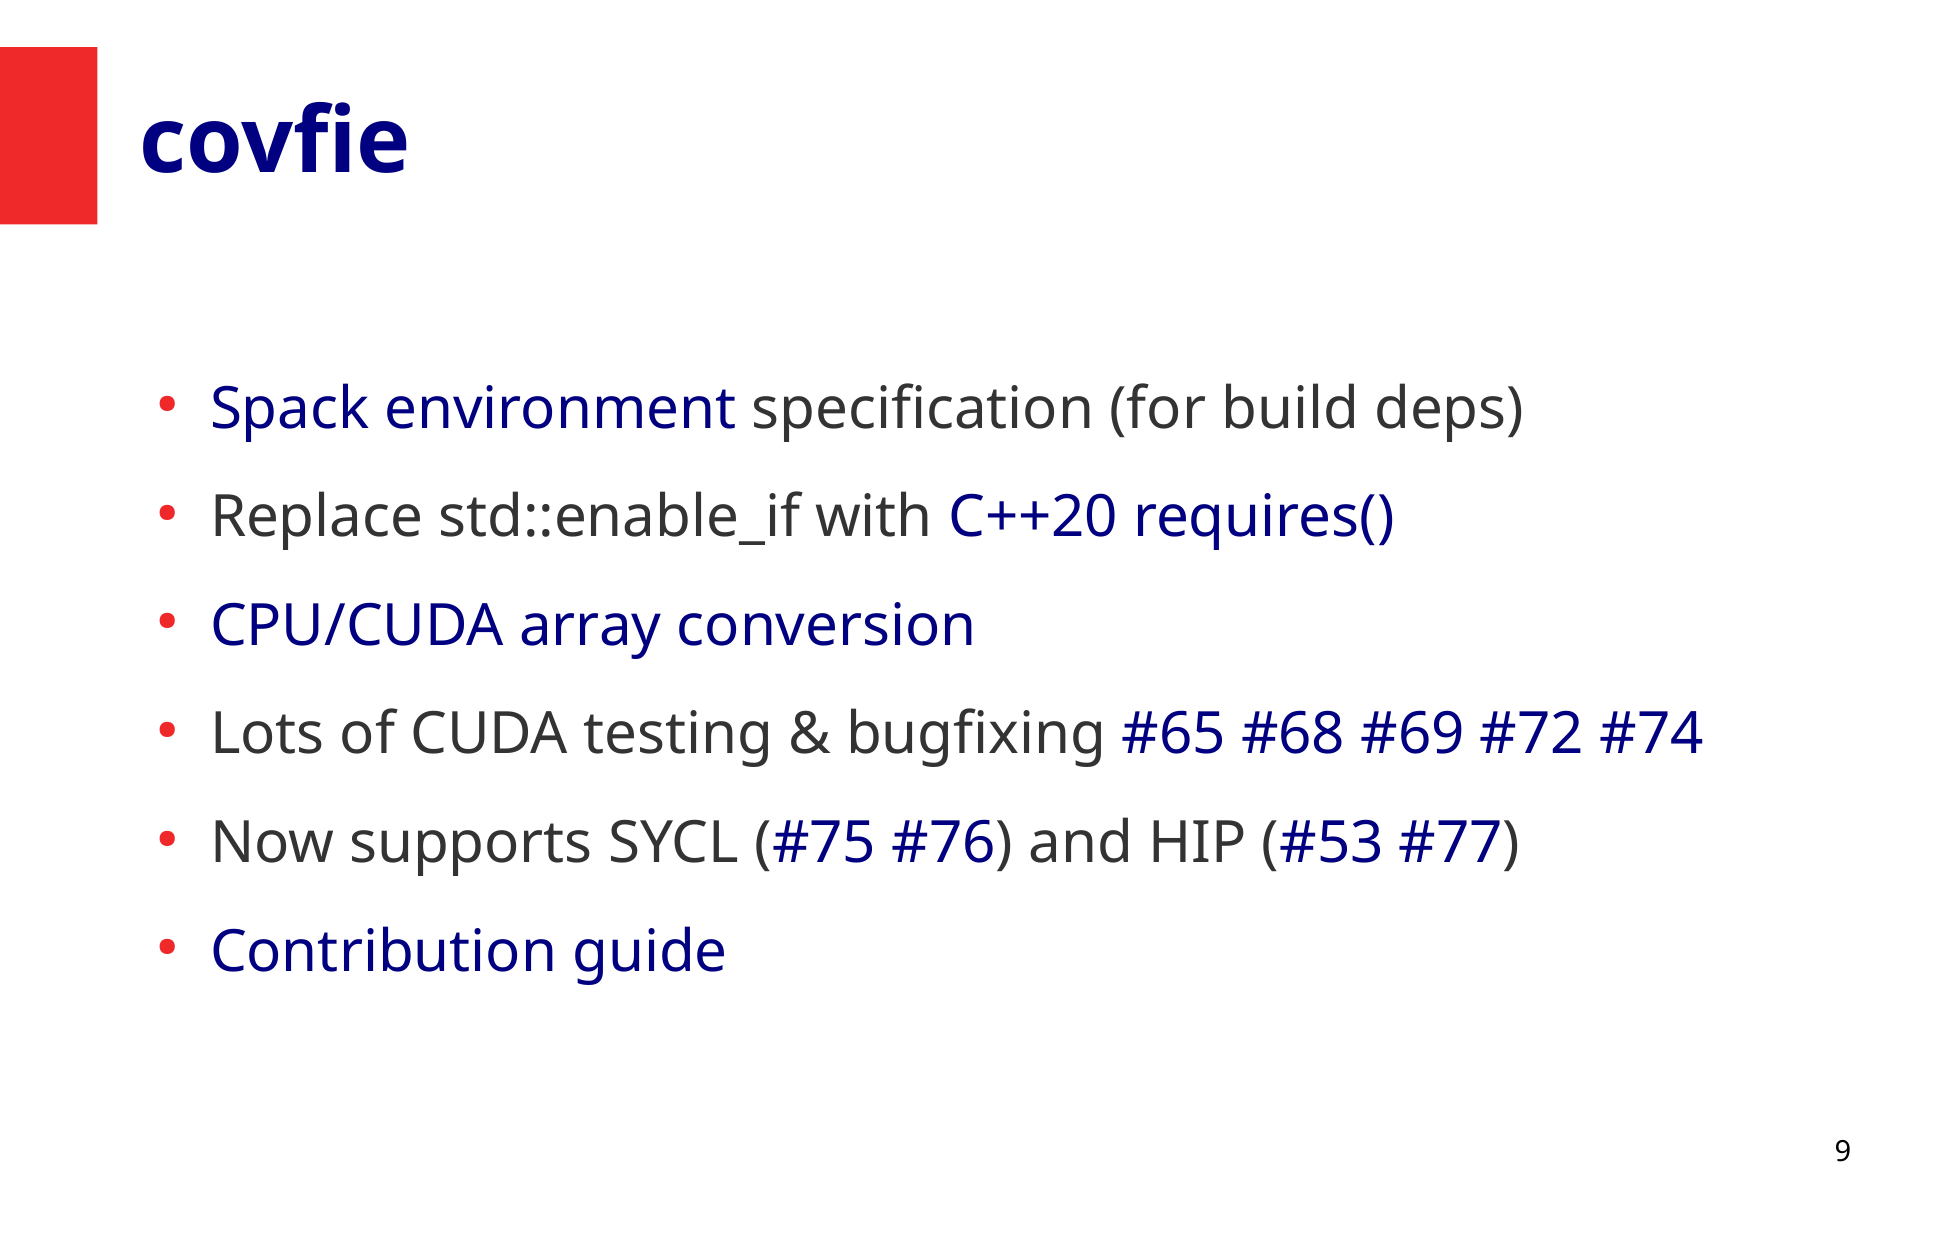

# covfie
Spack environment specification (for build deps)
Replace std::enable_if with C++20 requires()
CPU/CUDA array conversion
Lots of CUDA testing & bugfixing #65 #68 #69 #72 #74
Now supports SYCL (#75 #76) and HIP (#53 #77)
Contribution guide
9